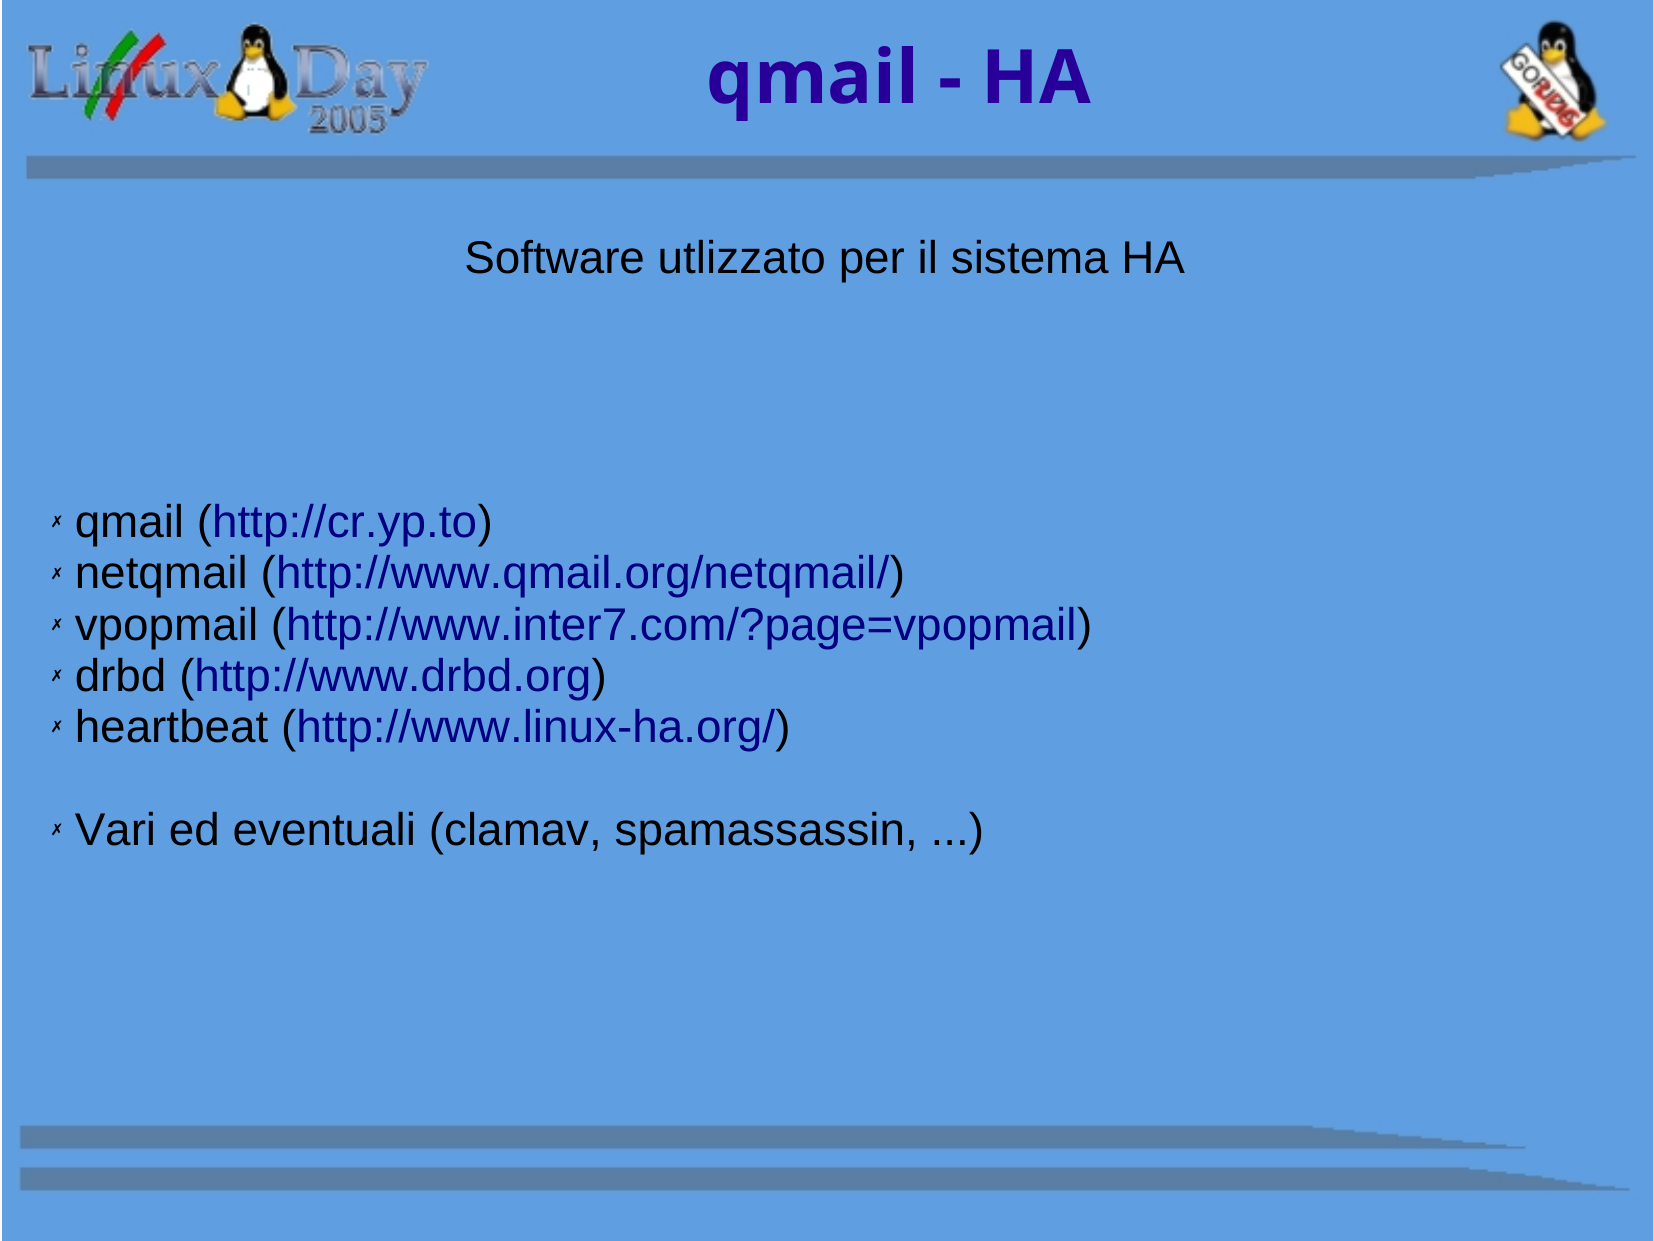

qmail - HA
Software utlizzato per il sistema HA
 qmail (http://cr.yp.to)
 netqmail (http://www.qmail.org/netqmail/)
 vpopmail (http://www.inter7.com/?page=vpopmail)
 drbd (http://www.drbd.org)
 heartbeat (http://www.linux-ha.org/)
 Vari ed eventuali (clamav, spamassassin, ...)